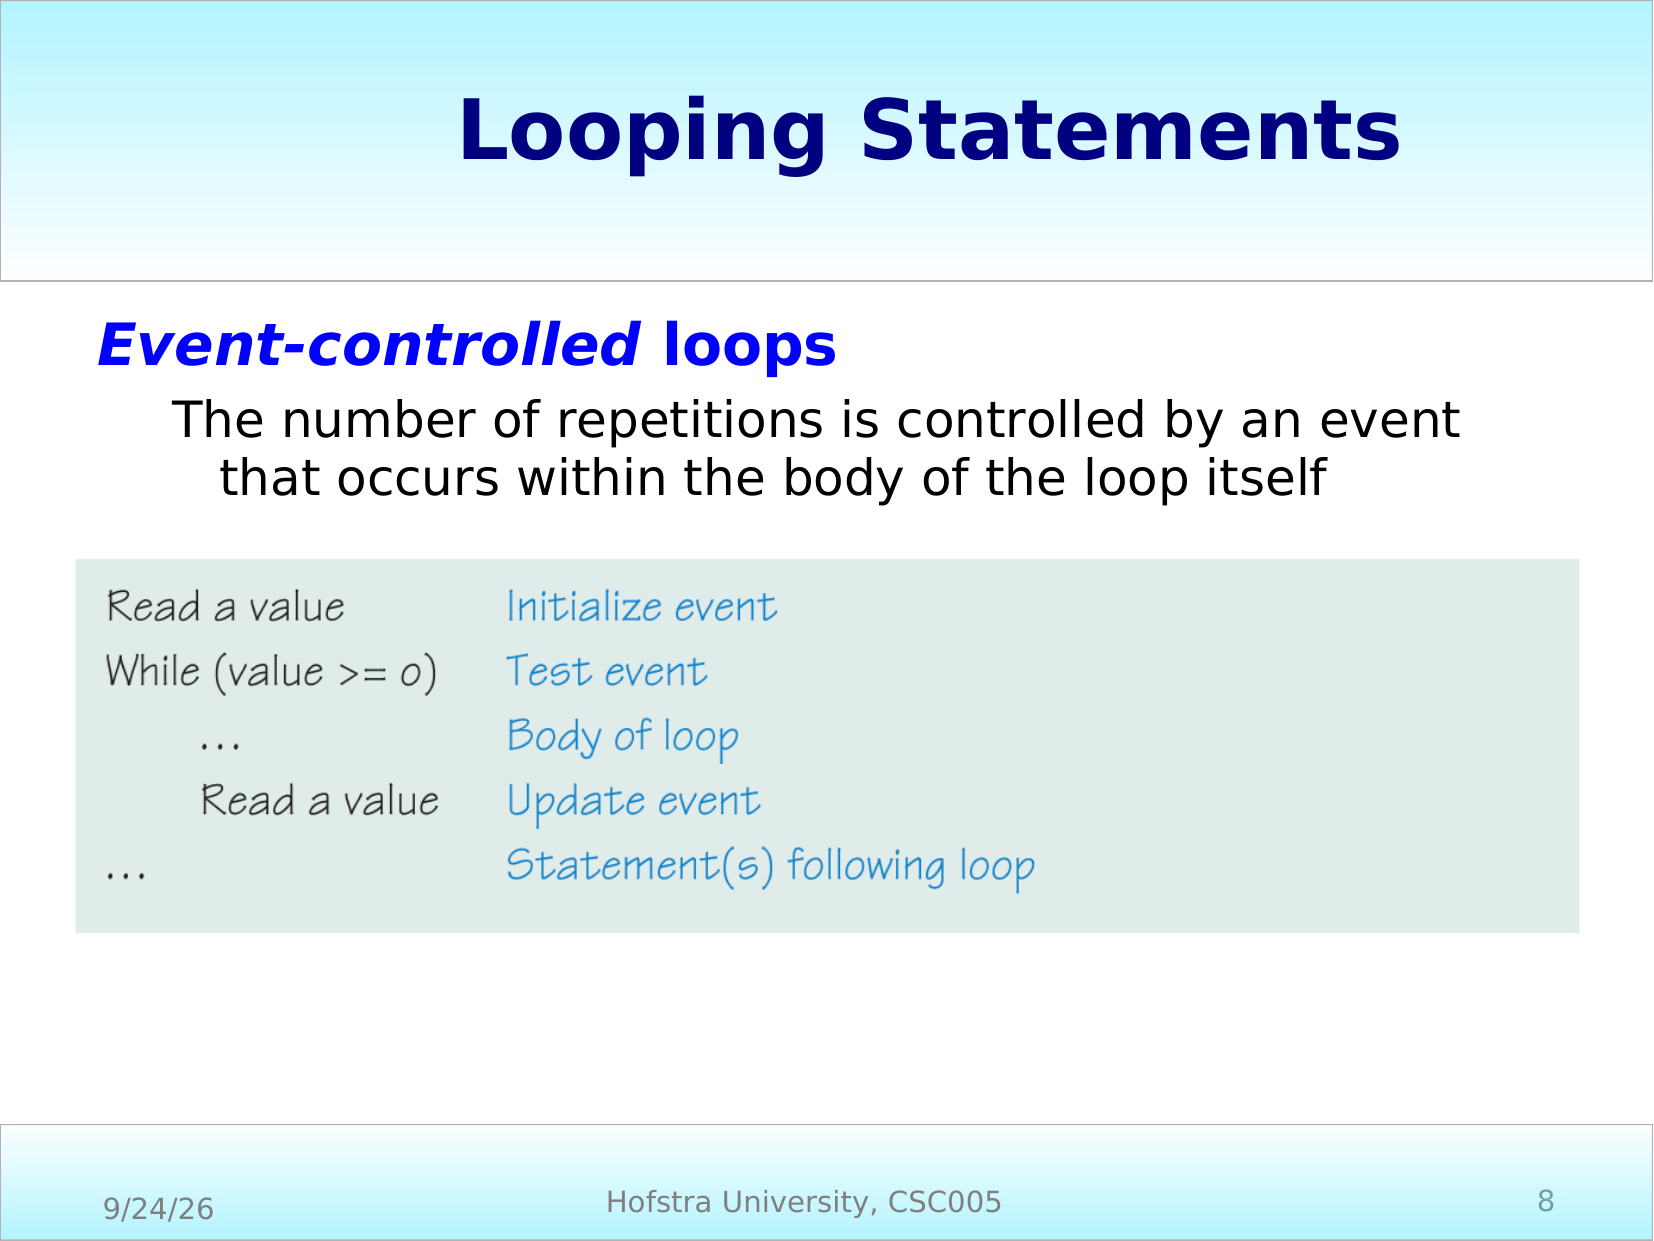

# Looping Statements
Event-controlled loops
The number of repetitions is controlled by an event that occurs within the body of the loop itself
8
Hofstra University, CSC005